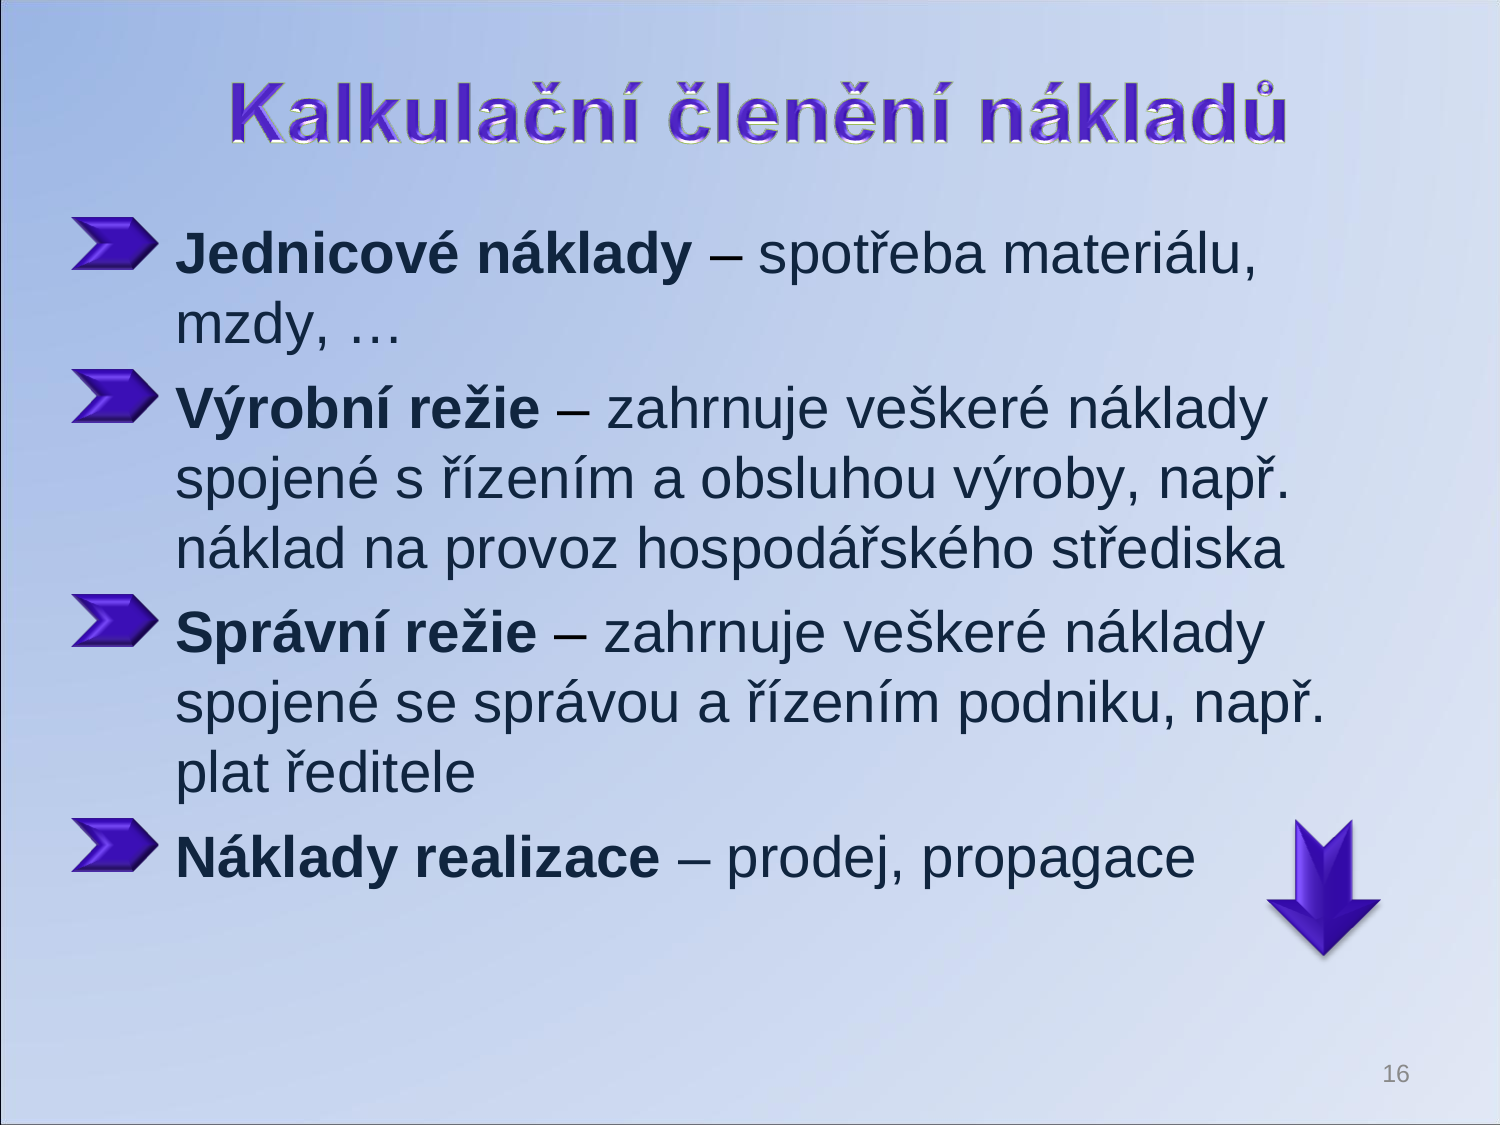

# Jednicové náklady ‒ spotřeba materiálu, mzdy, …
	Výrobní režie ‒ zahrnuje veškeré náklady spojené s řízením a obsluhou výroby, např. náklad na provoz hospodářského střediska
	Správní režie ‒ zahrnuje veškeré náklady spojené se správou a řízením podniku, např. plat ředitele
	Náklady realizace – prodej, propagace